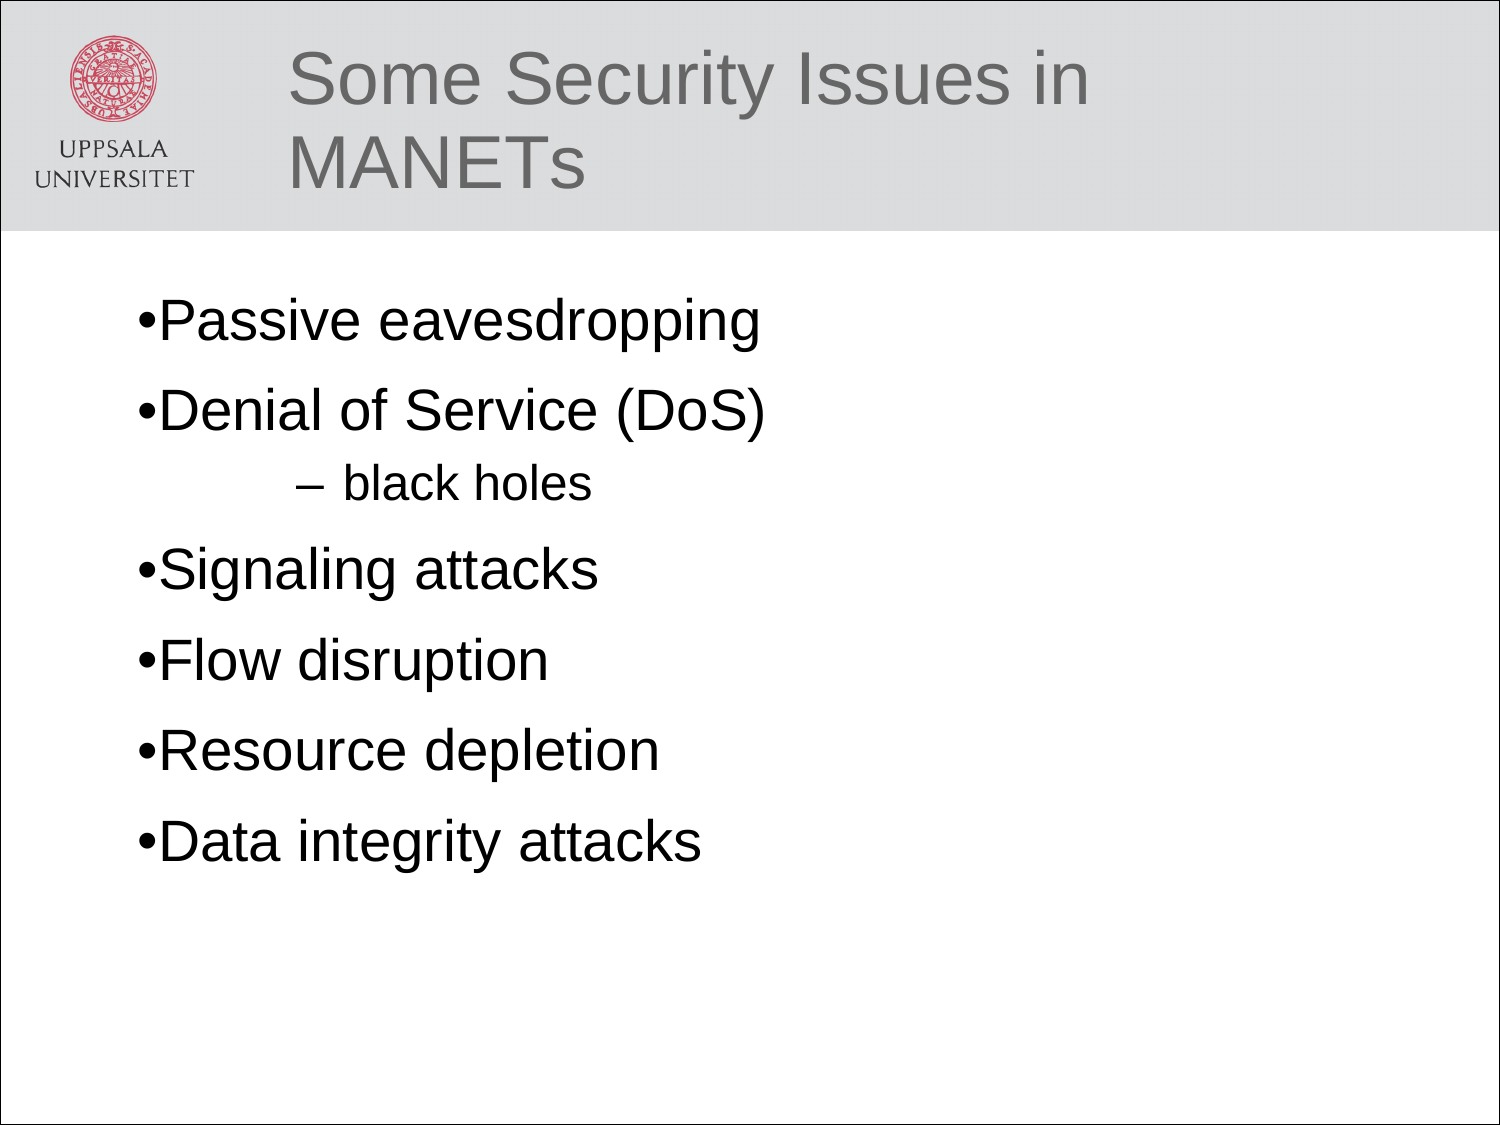

# Some Security Issues in MANETs
Passive eavesdropping
Denial of Service (DoS)
black holes
Signaling attacks
Flow disruption
Resource depletion
Data integrity attacks